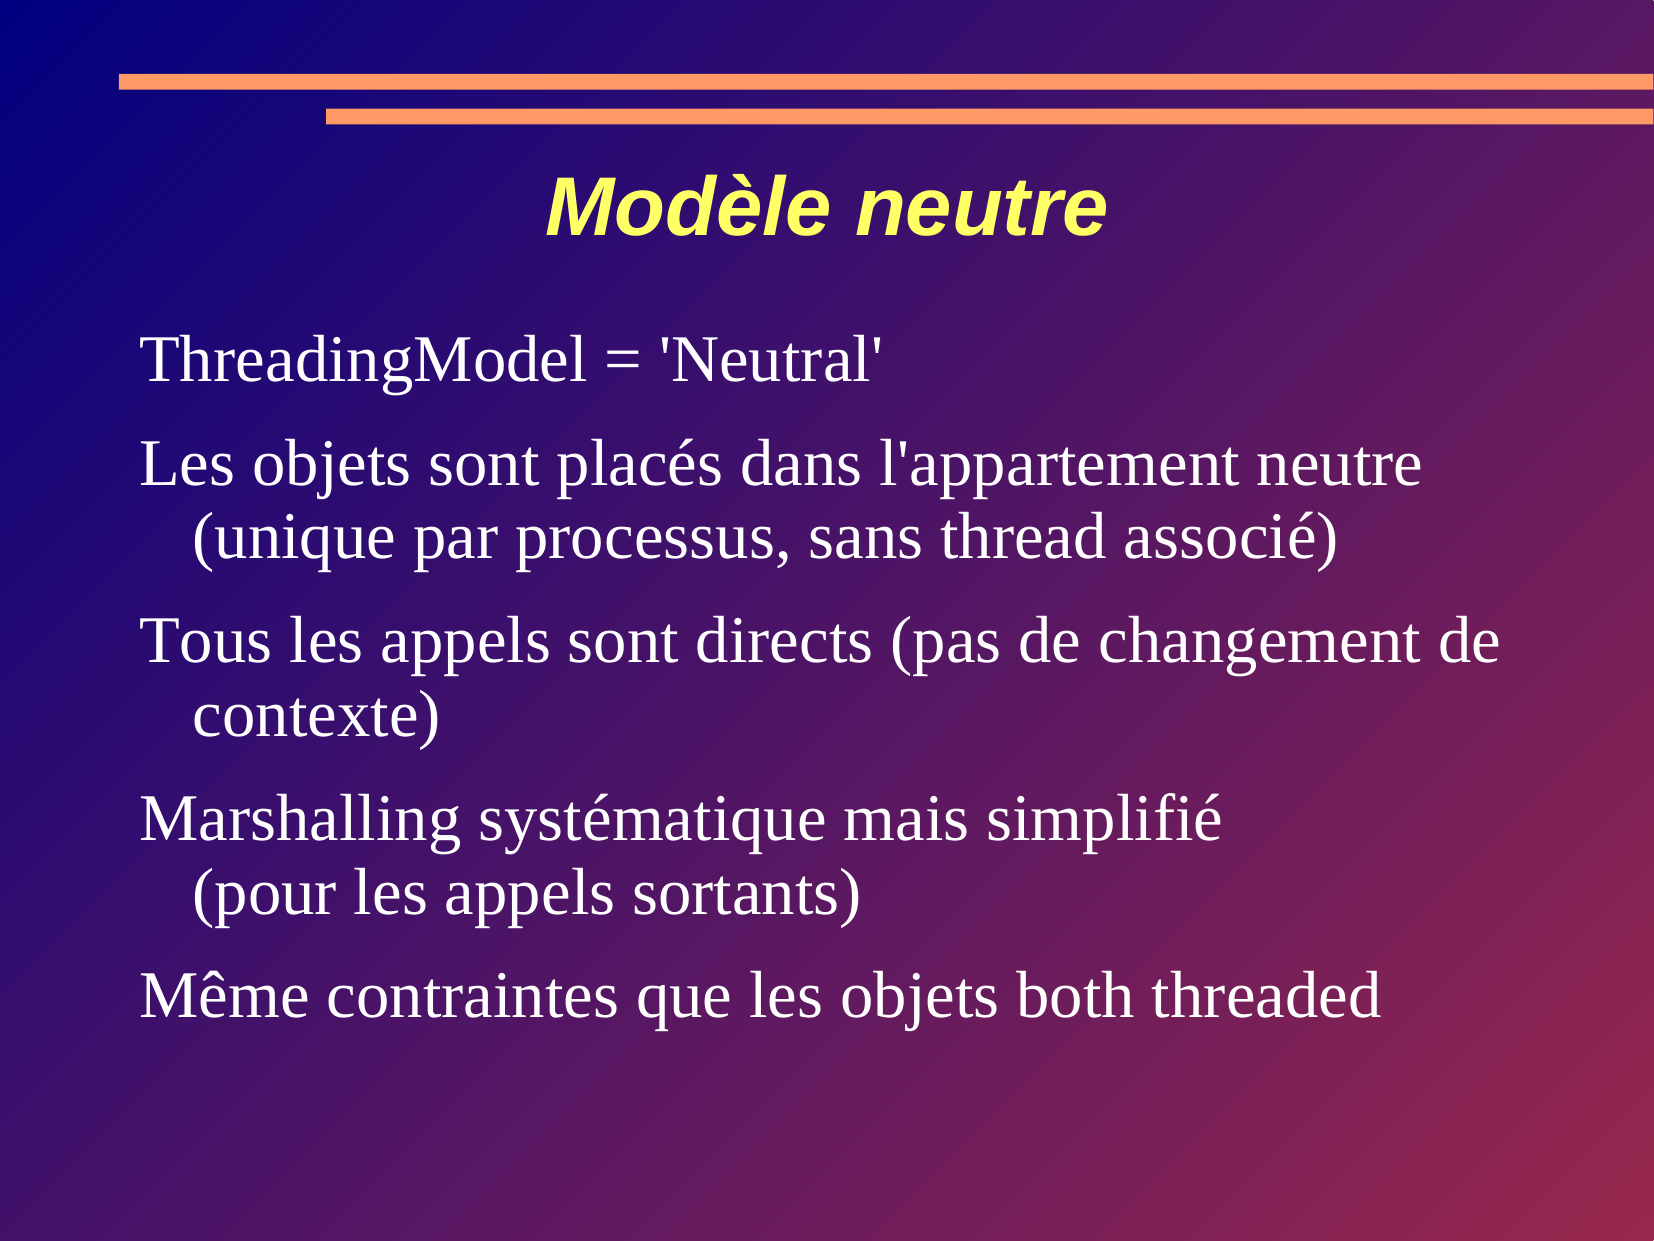

# Modèle neutre
ThreadingModel = 'Neutral'
Les objets sont placés dans l'appartement neutre
(unique par processus, sans thread associé)
Tous les appels sont directs (pas de changement de contexte)
Marshalling systématique mais simplifié
(pour les appels sortants)
Même contraintes que les objets both threaded